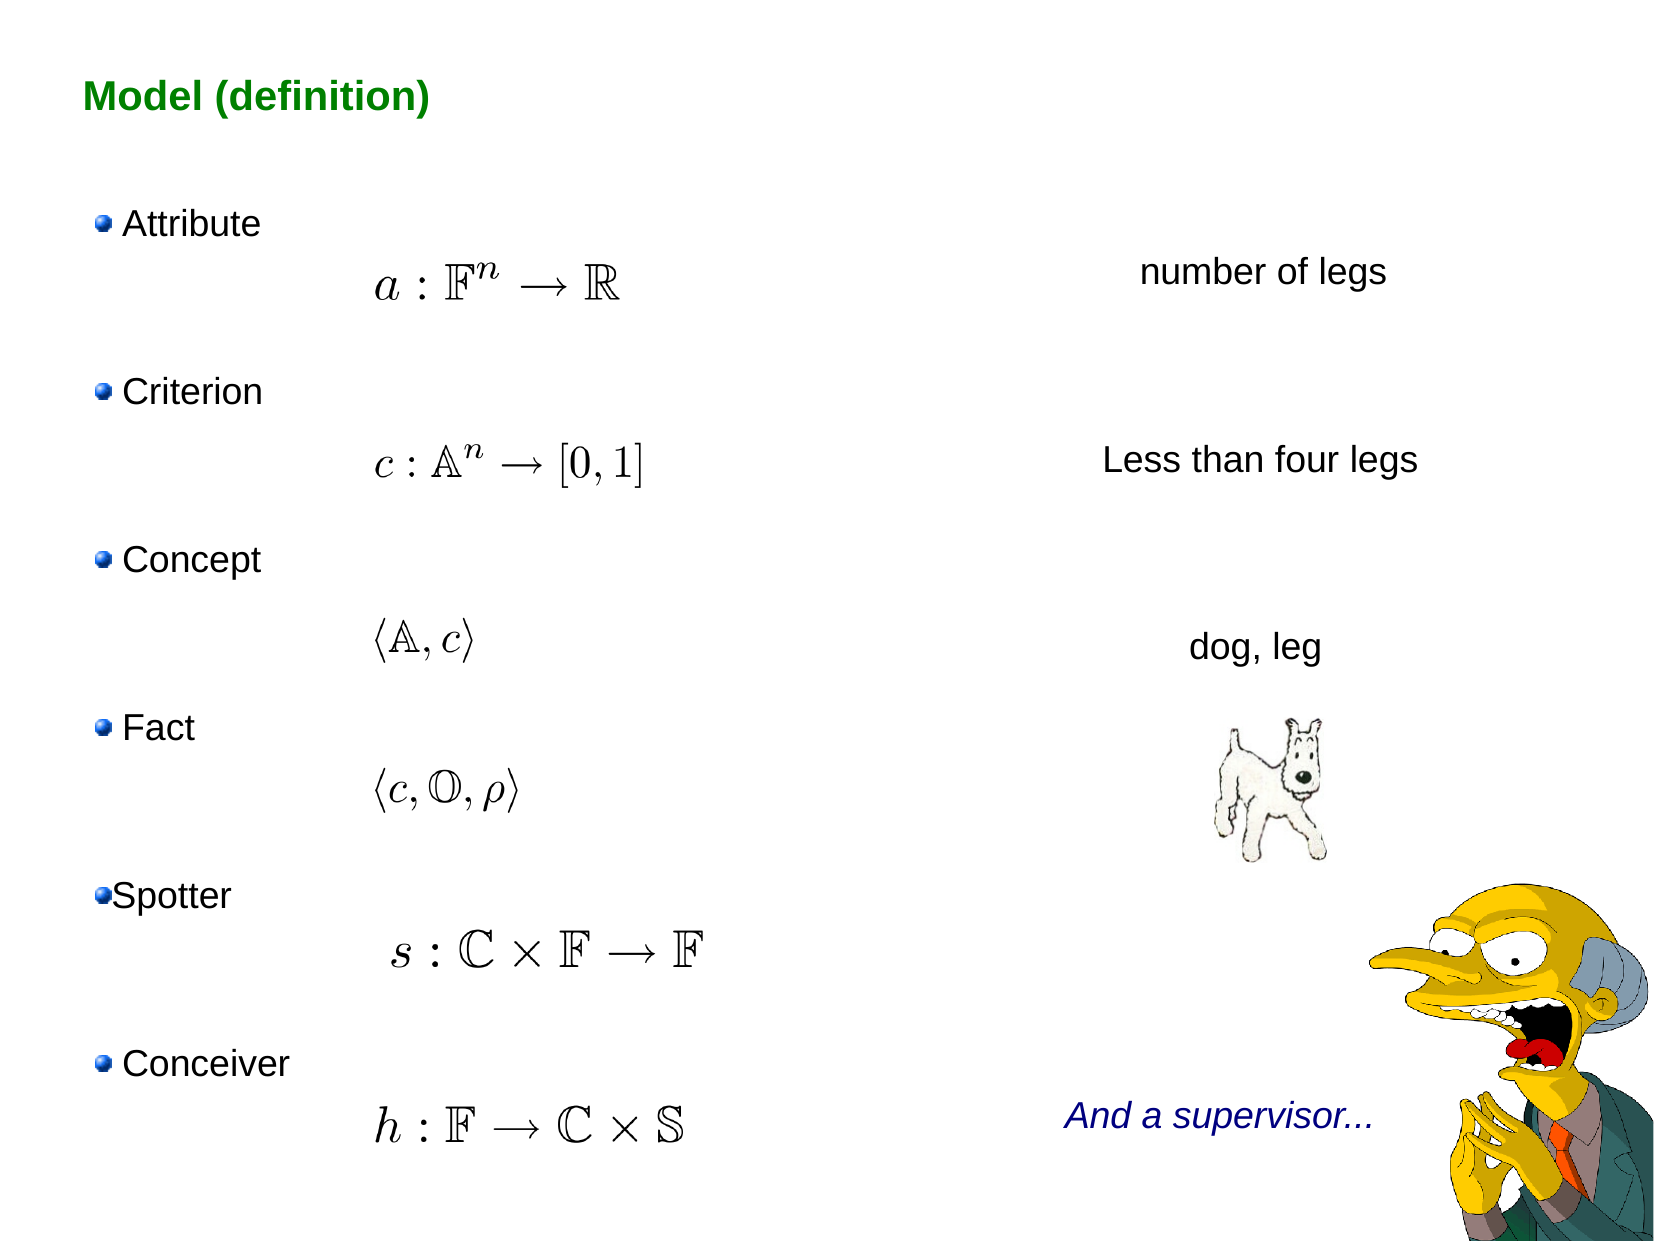

# Model (definition)
 Attribute
 Criterion
 Concept
 Fact
Spotter
 Conceiver
number of legs
Less than four legs
dog, leg
And a supervisor...